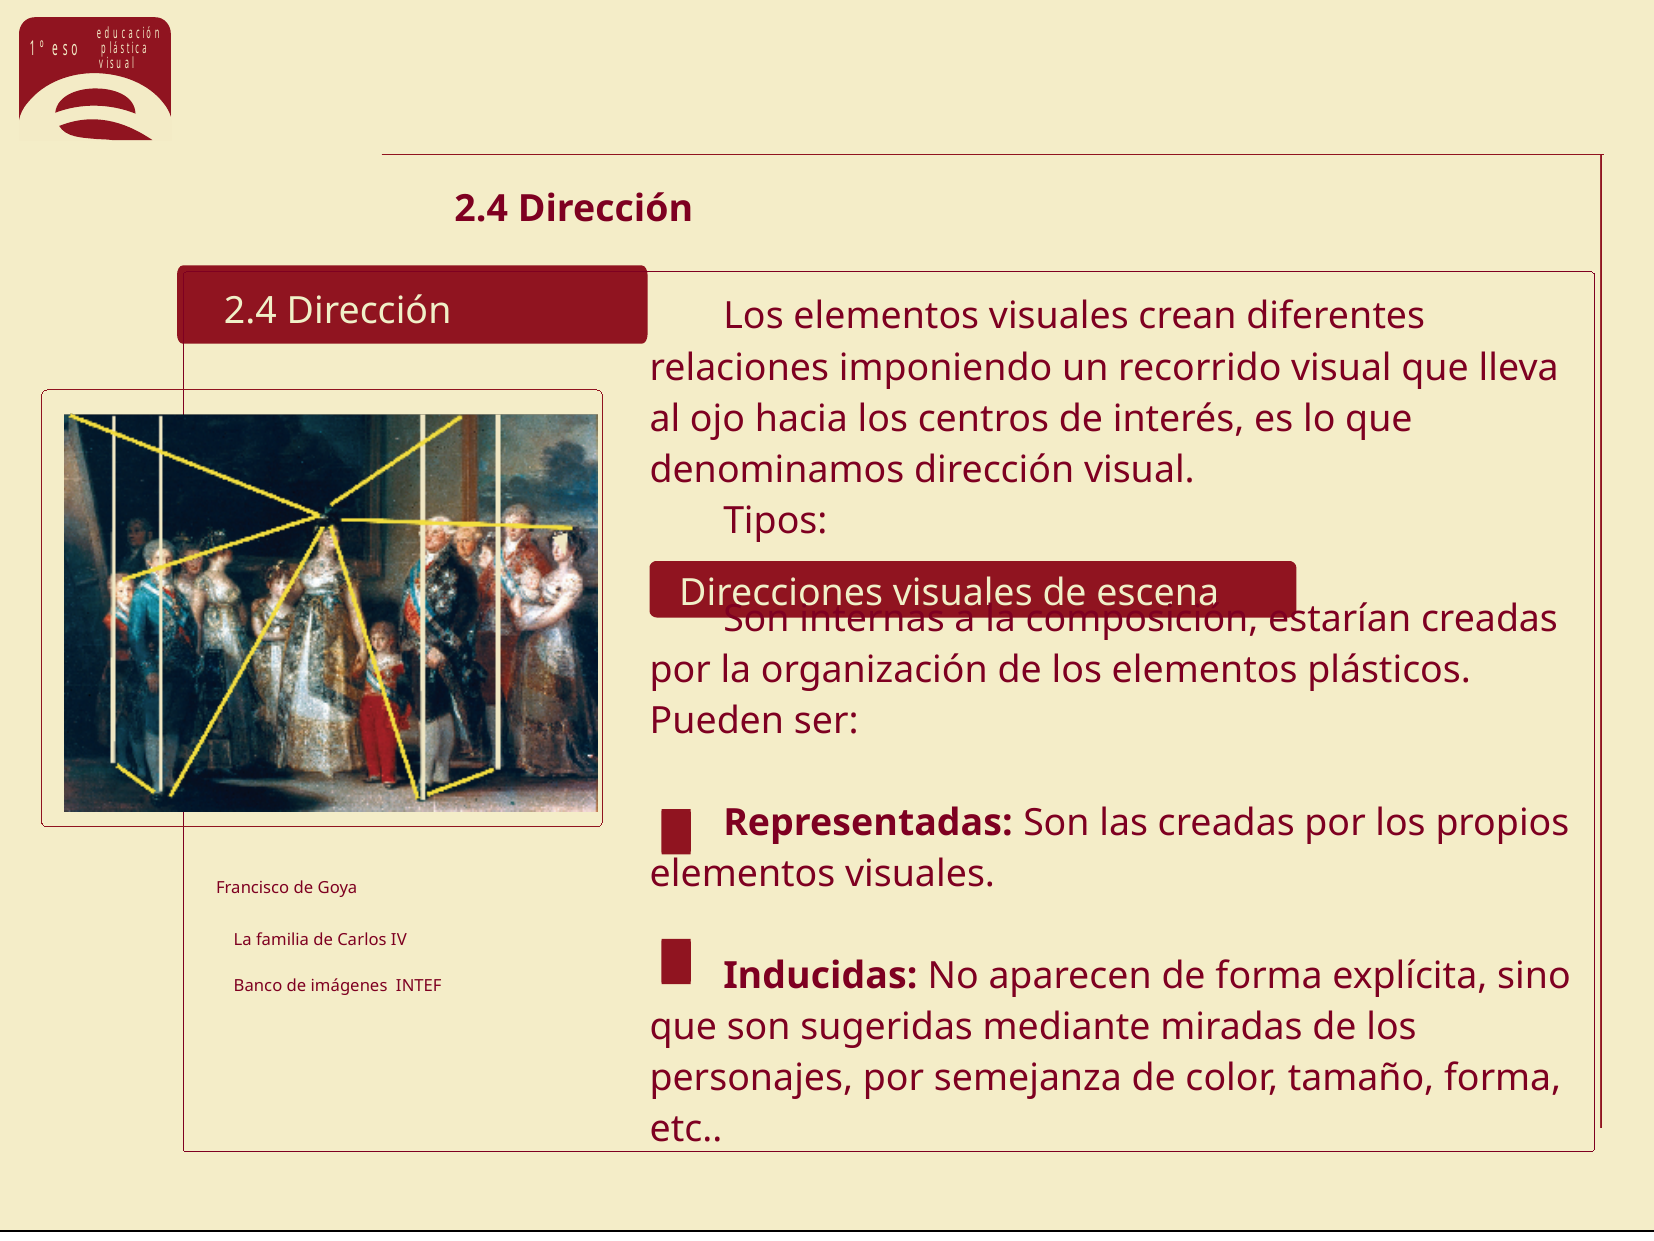

2.4 Dirección
	2.4 Dirección
	Los elementos visuales crean diferentes relaciones imponiendo un recorrido visual que lleva al ojo hacia los centros de interés, es lo que denominamos dirección visual.
	Tipos:
#
Direcciones visuales de escena
	Son internas a la composición, estarían creadas por la organización de los elementos plásticos. Pueden ser:
	Representadas: Son las creadas por los propios elementos visuales.
	Inducidas: No aparecen de forma explícita, sino que son sugeridas mediante miradas de los personajes, por semejanza de color, tamaño, forma, etc..
 Francisco de Goya
La familia de Carlos IV
Banco de imágenes INTEF